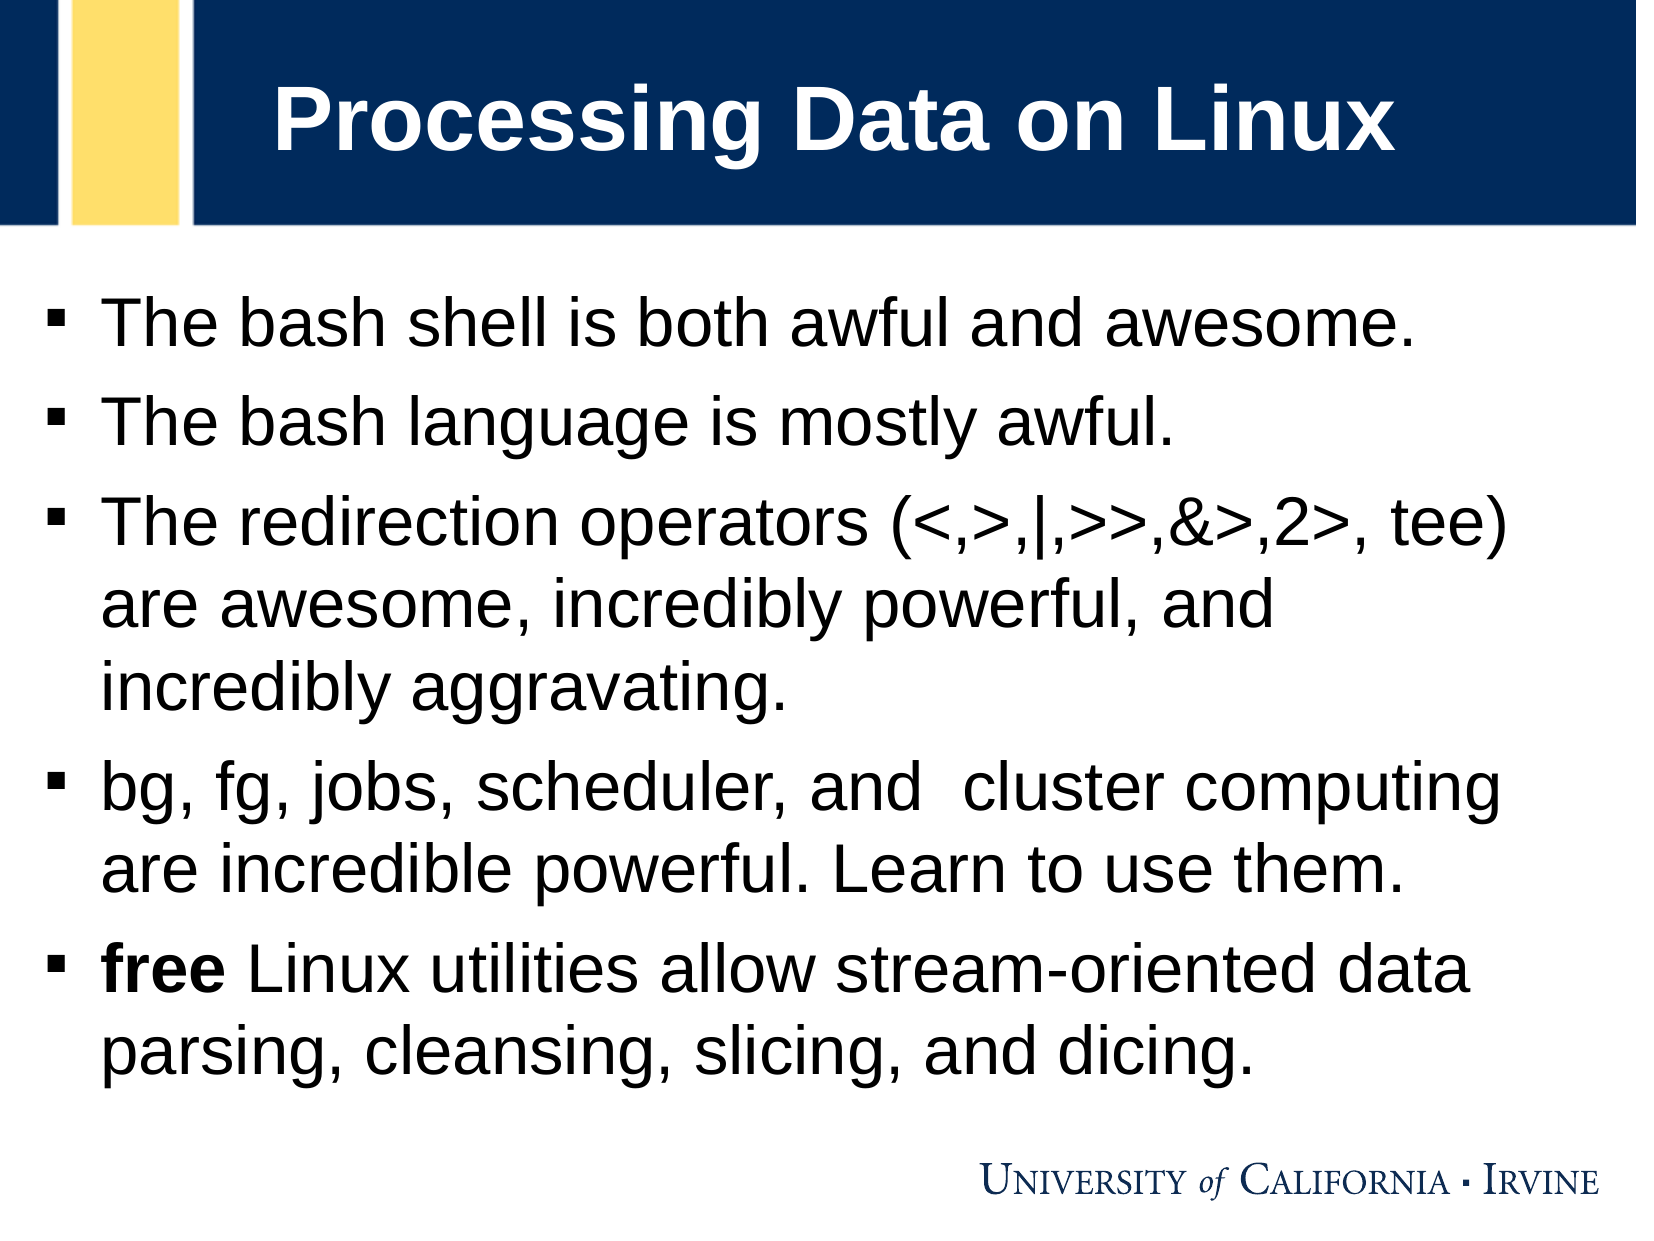

# Processing Data on Linux
The bash shell is both awful and awesome.
The bash language is mostly awful.
The redirection operators (<,>,|,>>,&>,2>, tee) are awesome, incredibly powerful, and incredibly aggravating.
bg, fg, jobs, scheduler, and cluster computing are incredible powerful. Learn to use them.
free Linux utilities allow stream-oriented data parsing, cleansing, slicing, and dicing.